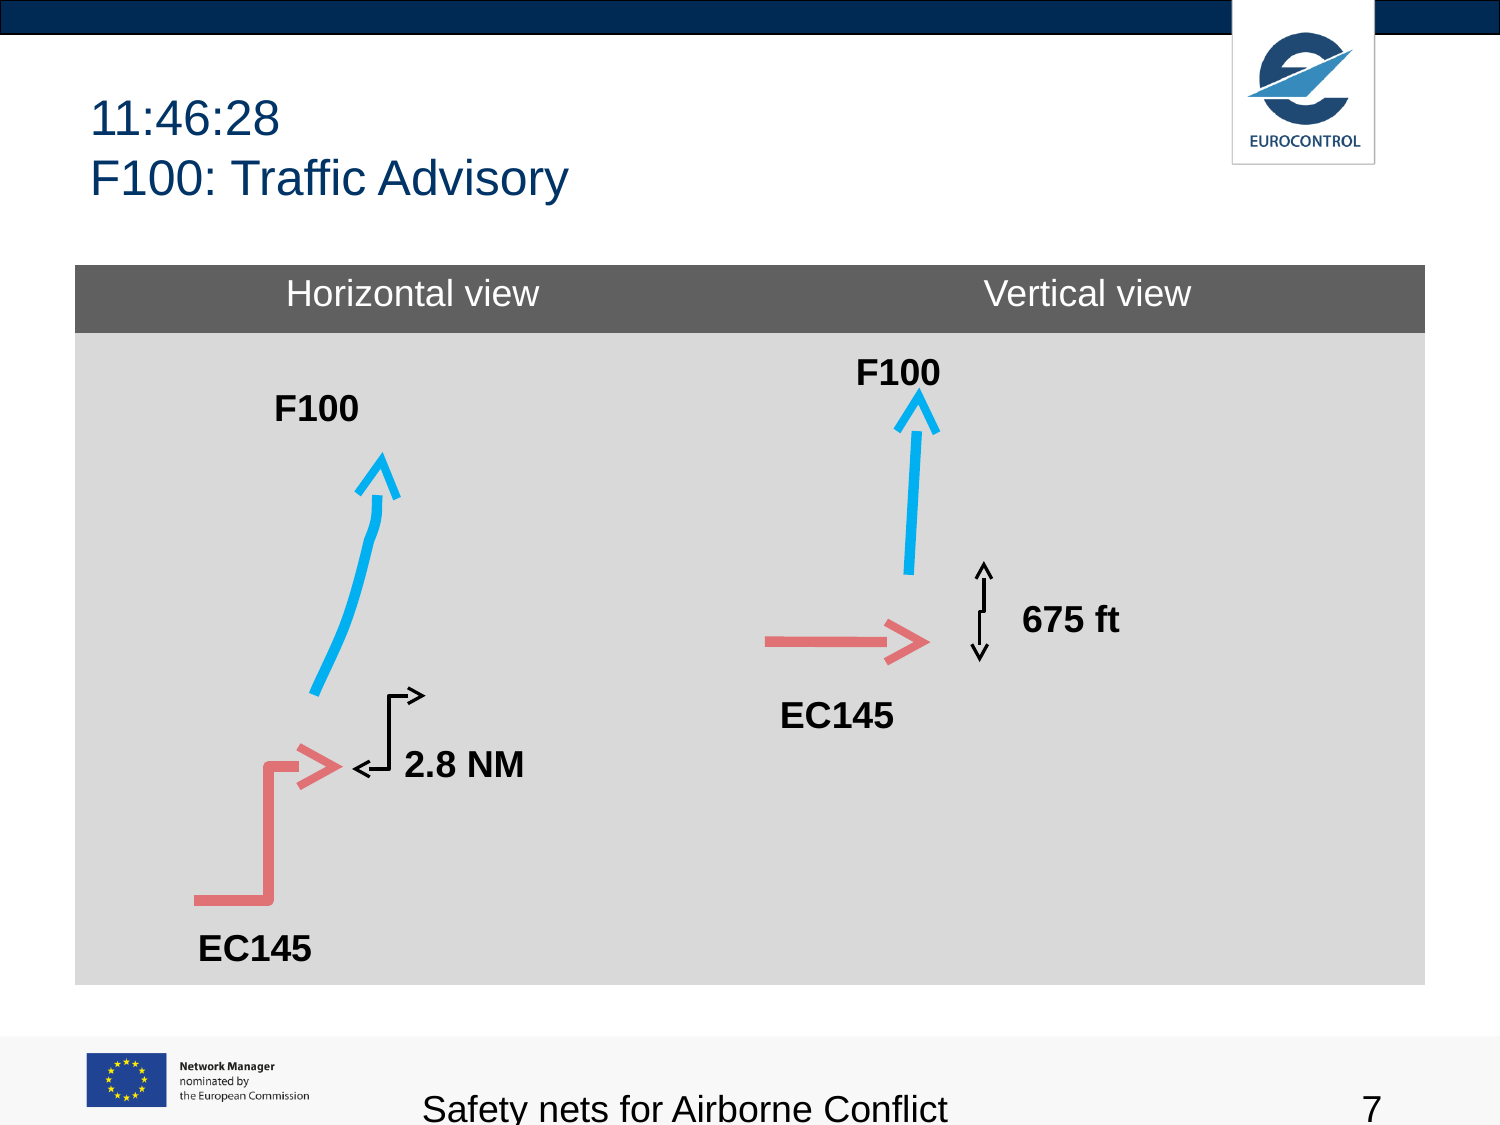

# 11:46:28 F100: Traffic Advisory
| Horizontal view | Vertical view |
| --- | --- |
| | |
F100
F100
675 ft
EC145
2.8 NM
EC145
Safety nets for Airborne Conflict